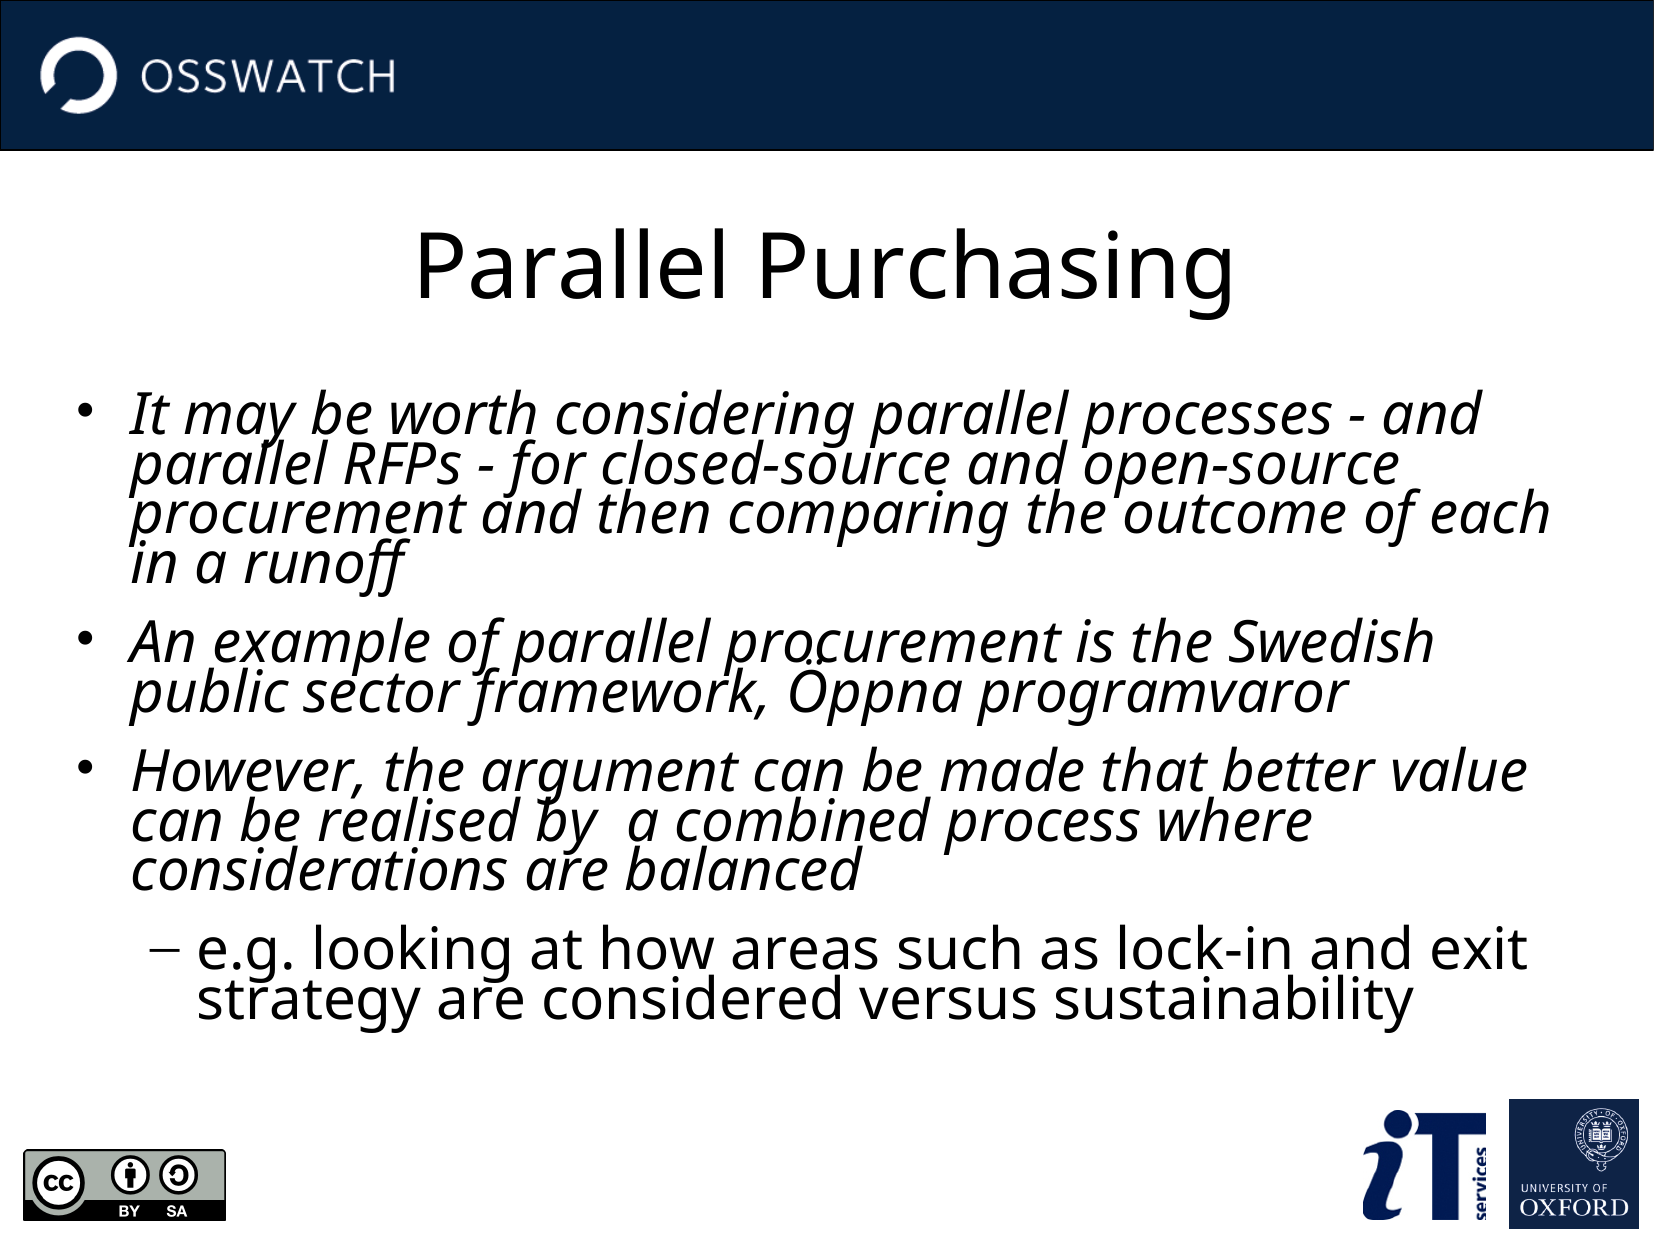

# Parallel Purchasing
It may be worth considering parallel processes - and parallel RFPs - for closed-source and open-source procurement and then comparing the outcome of each in a runoff
An example of parallel procurement is the Swedish public sector framework, Öppna programvaror
However, the argument can be made that better value can be realised by a combined process where considerations are balanced
e.g. looking at how areas such as lock-in and exit strategy are considered versus sustainability